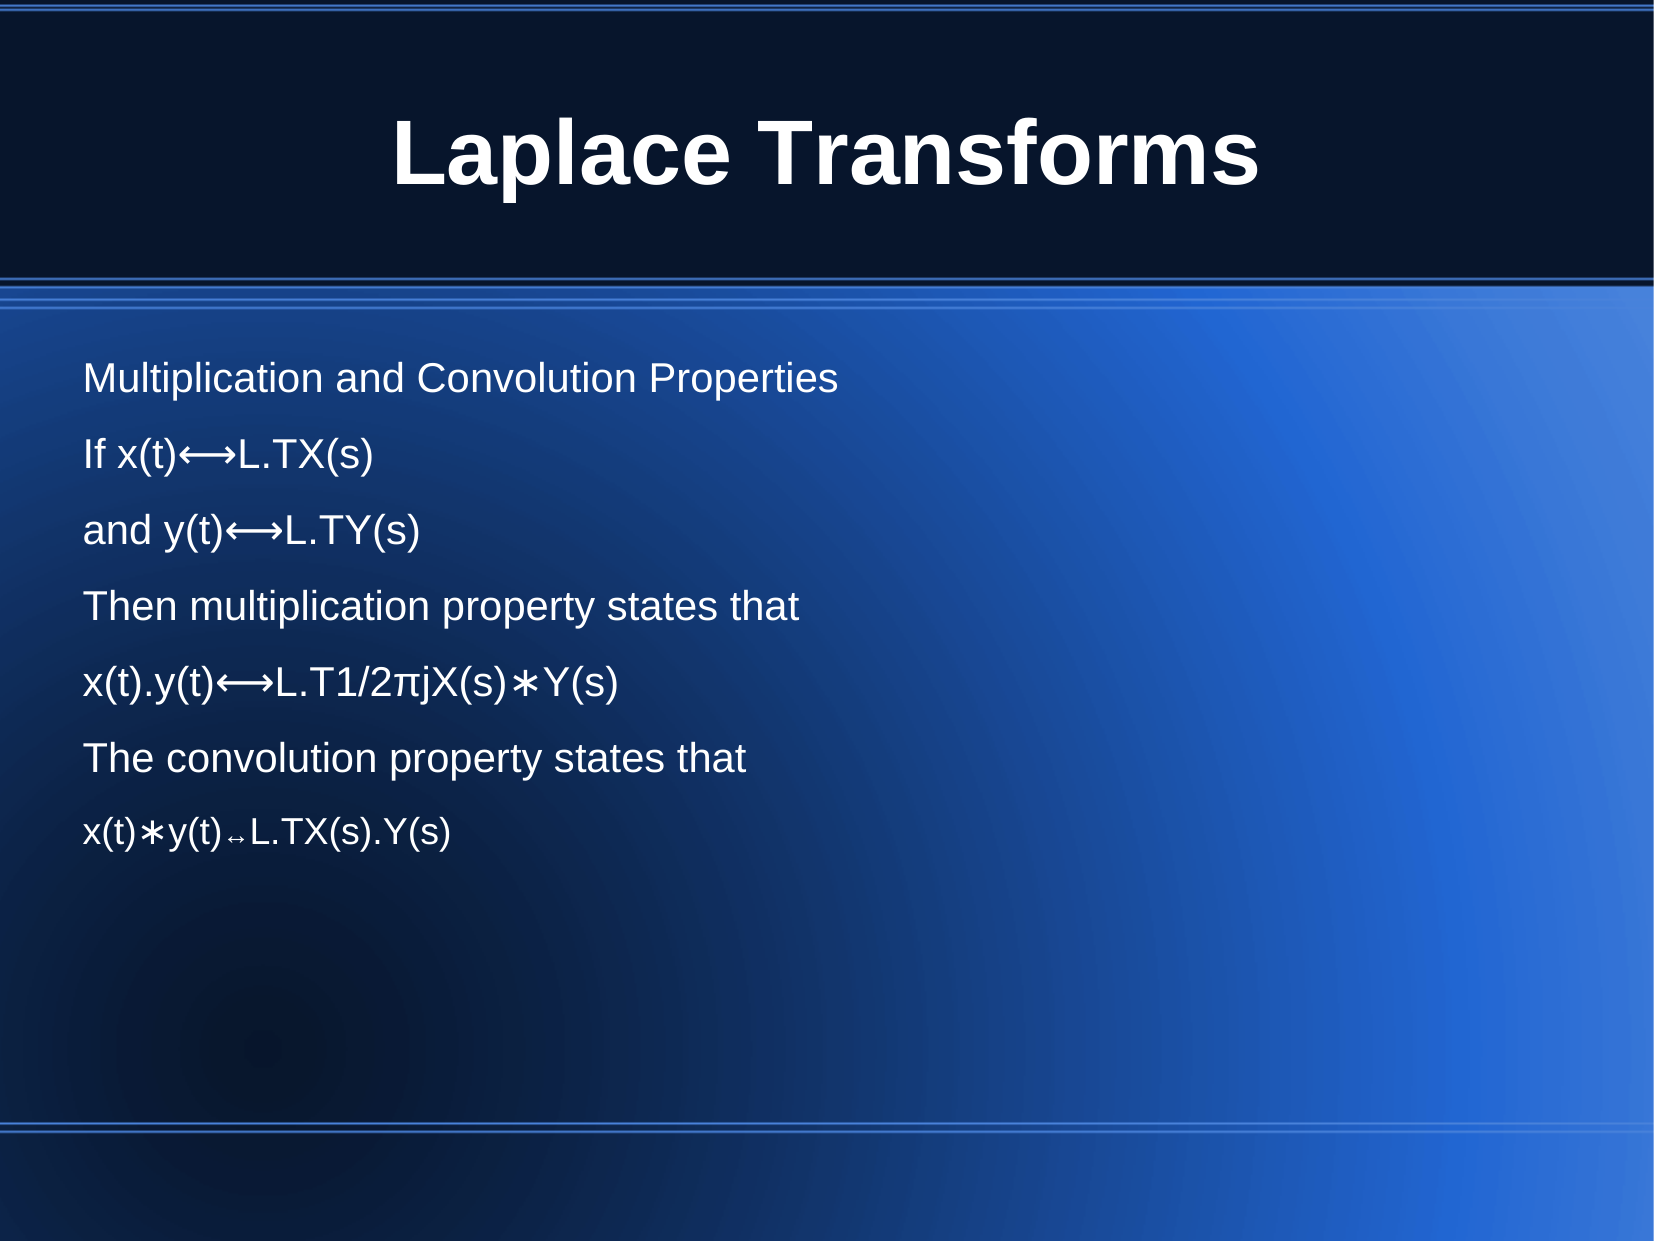

# Laplace Transforms
Multiplication and Convolution Properties
If x(t)⟷L.TX(s)
and y(t)⟷L.TY(s)
Then multiplication property states that
x(t).y(t)⟷L.T1/2πjX(s)∗Y(s)
The convolution property states that
x(t)∗y(t)↔L.TX(s).Y(s)